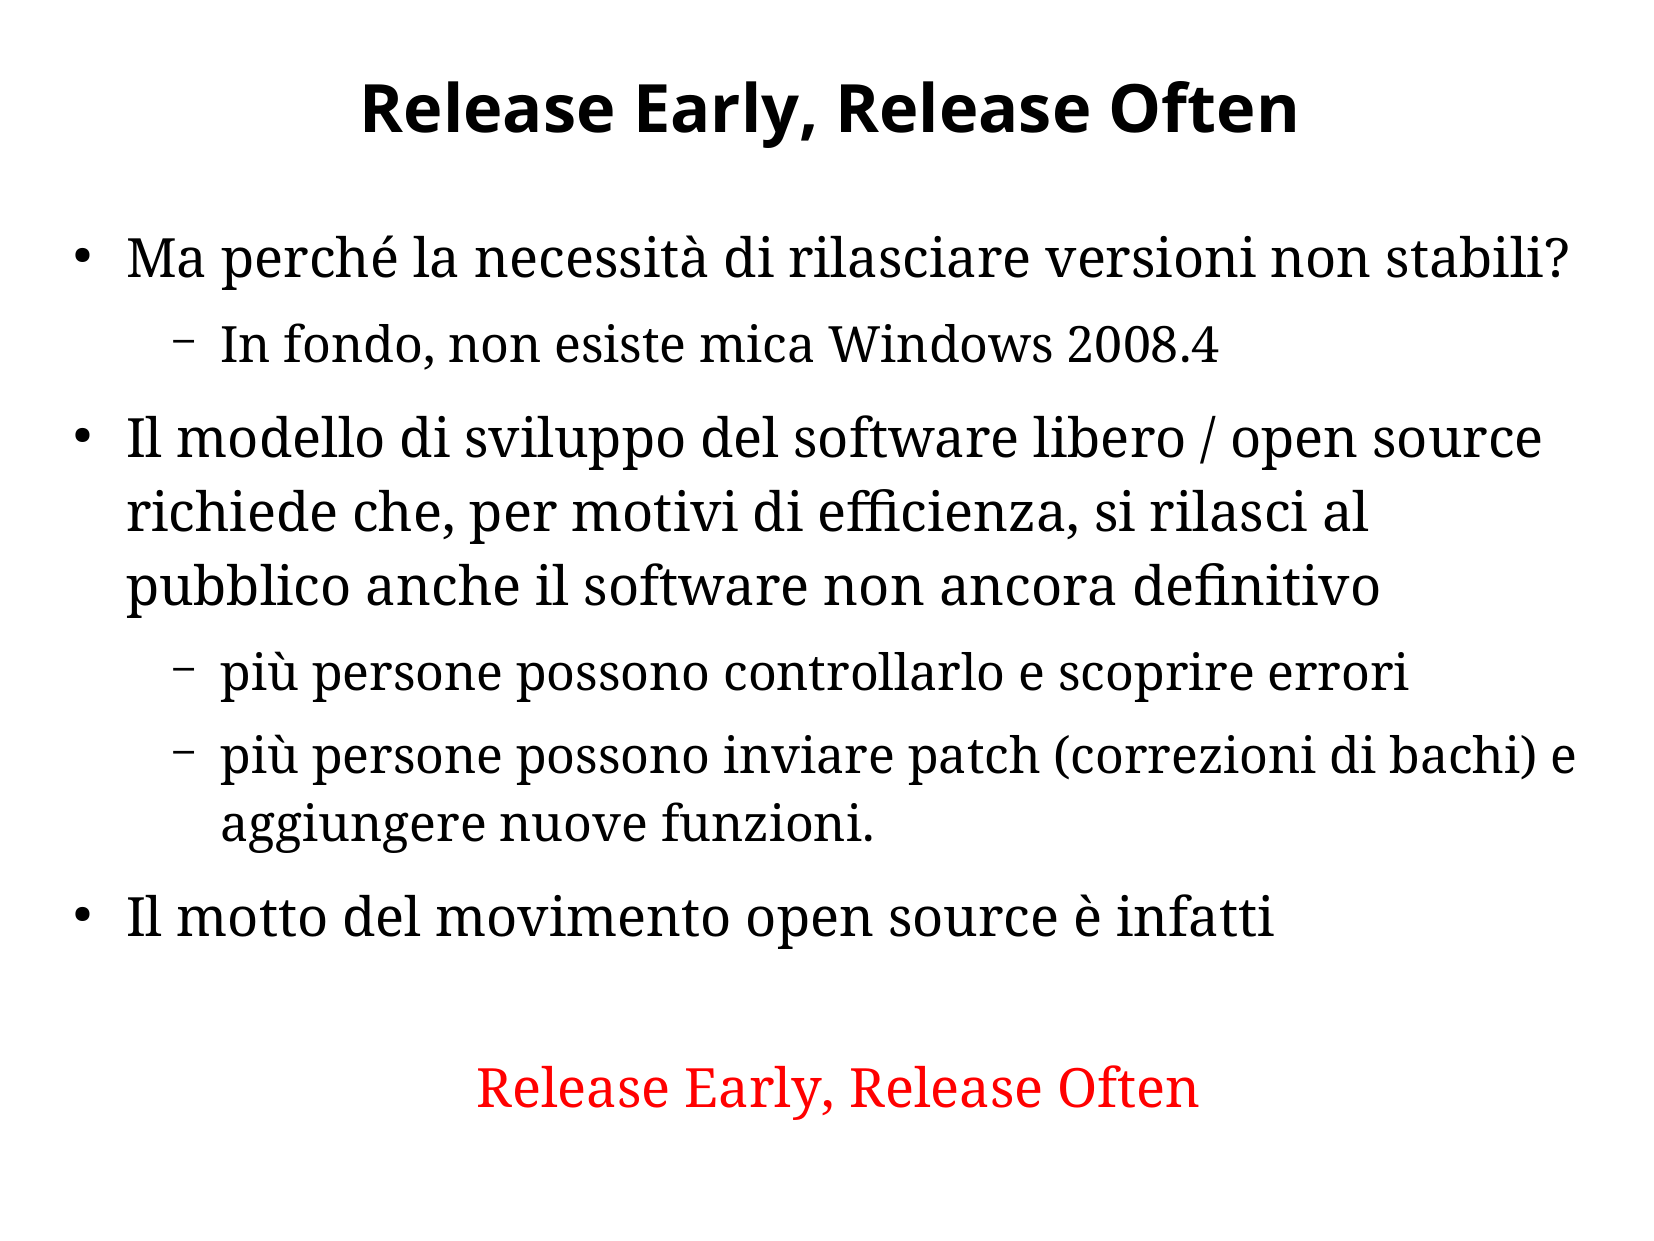

# Release Early, Release Often
Ma perché la necessità di rilasciare versioni non stabili?
In fondo, non esiste mica Windows 2008.4
Il modello di sviluppo del software libero / open source richiede che, per motivi di efficienza, si rilasci al pubblico anche il software non ancora definitivo
più persone possono controllarlo e scoprire errori
più persone possono inviare patch (correzioni di bachi) e aggiungere nuove funzioni.
Il motto del movimento open source è infatti
Release Early, Release Often